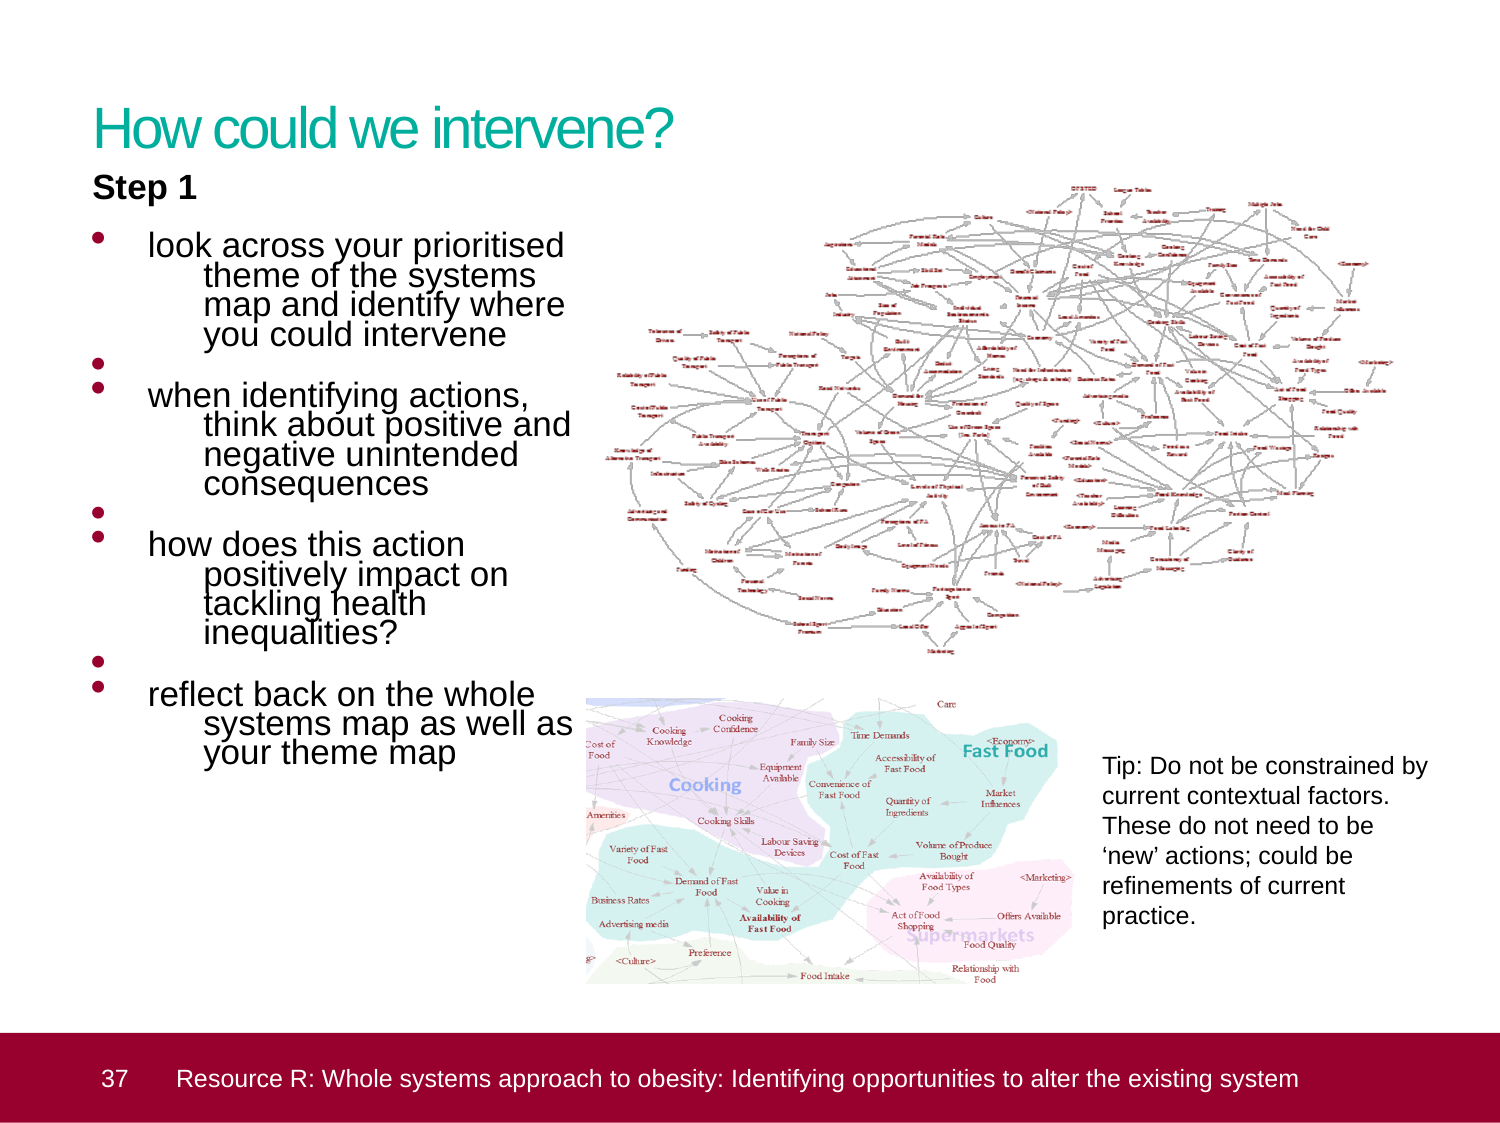

# How could we intervene?
Step 1
look across your prioritised theme of the systems map and identify where you could intervene
when identifying actions, think about positive and negative unintended consequences
how does this action positively impact on tackling health inequalities?
reflect back on the whole systems map as well as your theme map
Tip: Do not be constrained by current contextual factors. These do not need to be ‘new’ actions; could be refinements of current practice.
 37
Resource R: Whole systems approach to obesity: Identifying opportunities to alter the existing system